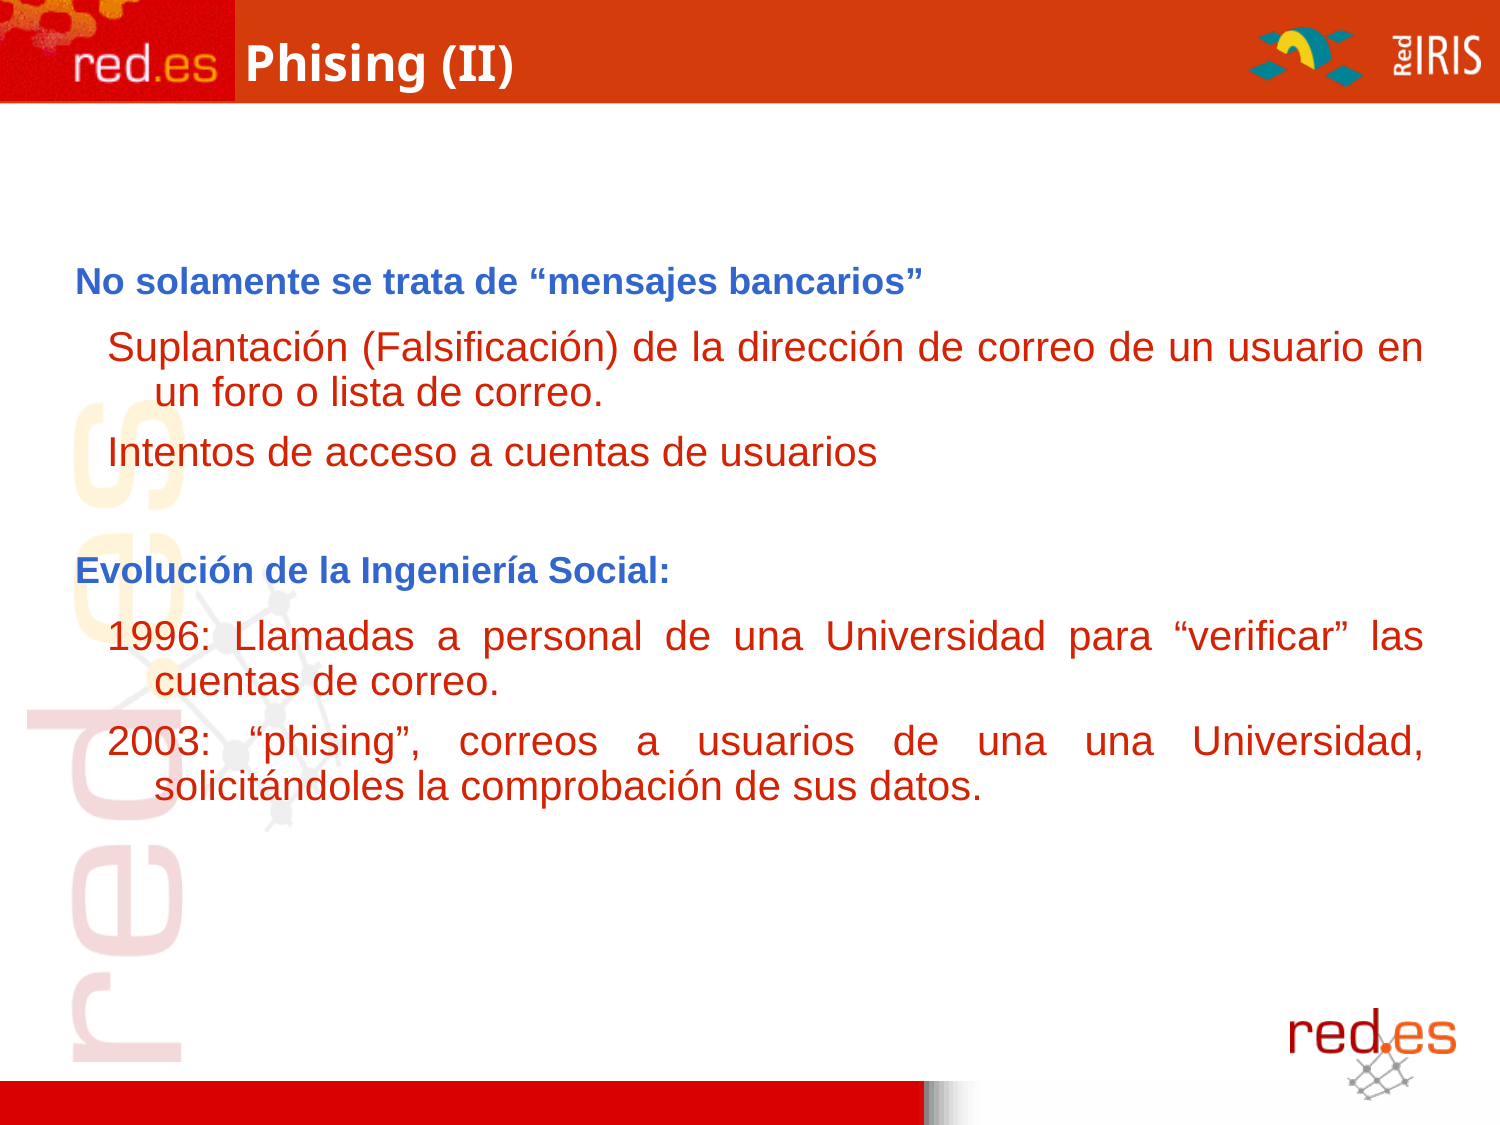

# Phising (II)
No solamente se trata de “mensajes bancarios”
Suplantación (Falsificación) de la dirección de correo de un usuario en un foro o lista de correo.
Intentos de acceso a cuentas de usuarios
Evolución de la Ingeniería Social:
1996: Llamadas a personal de una Universidad para “verificar” las cuentas de correo.
2003: “phising”, correos a usuarios de una una Universidad, solicitándoles la comprobación de sus datos.